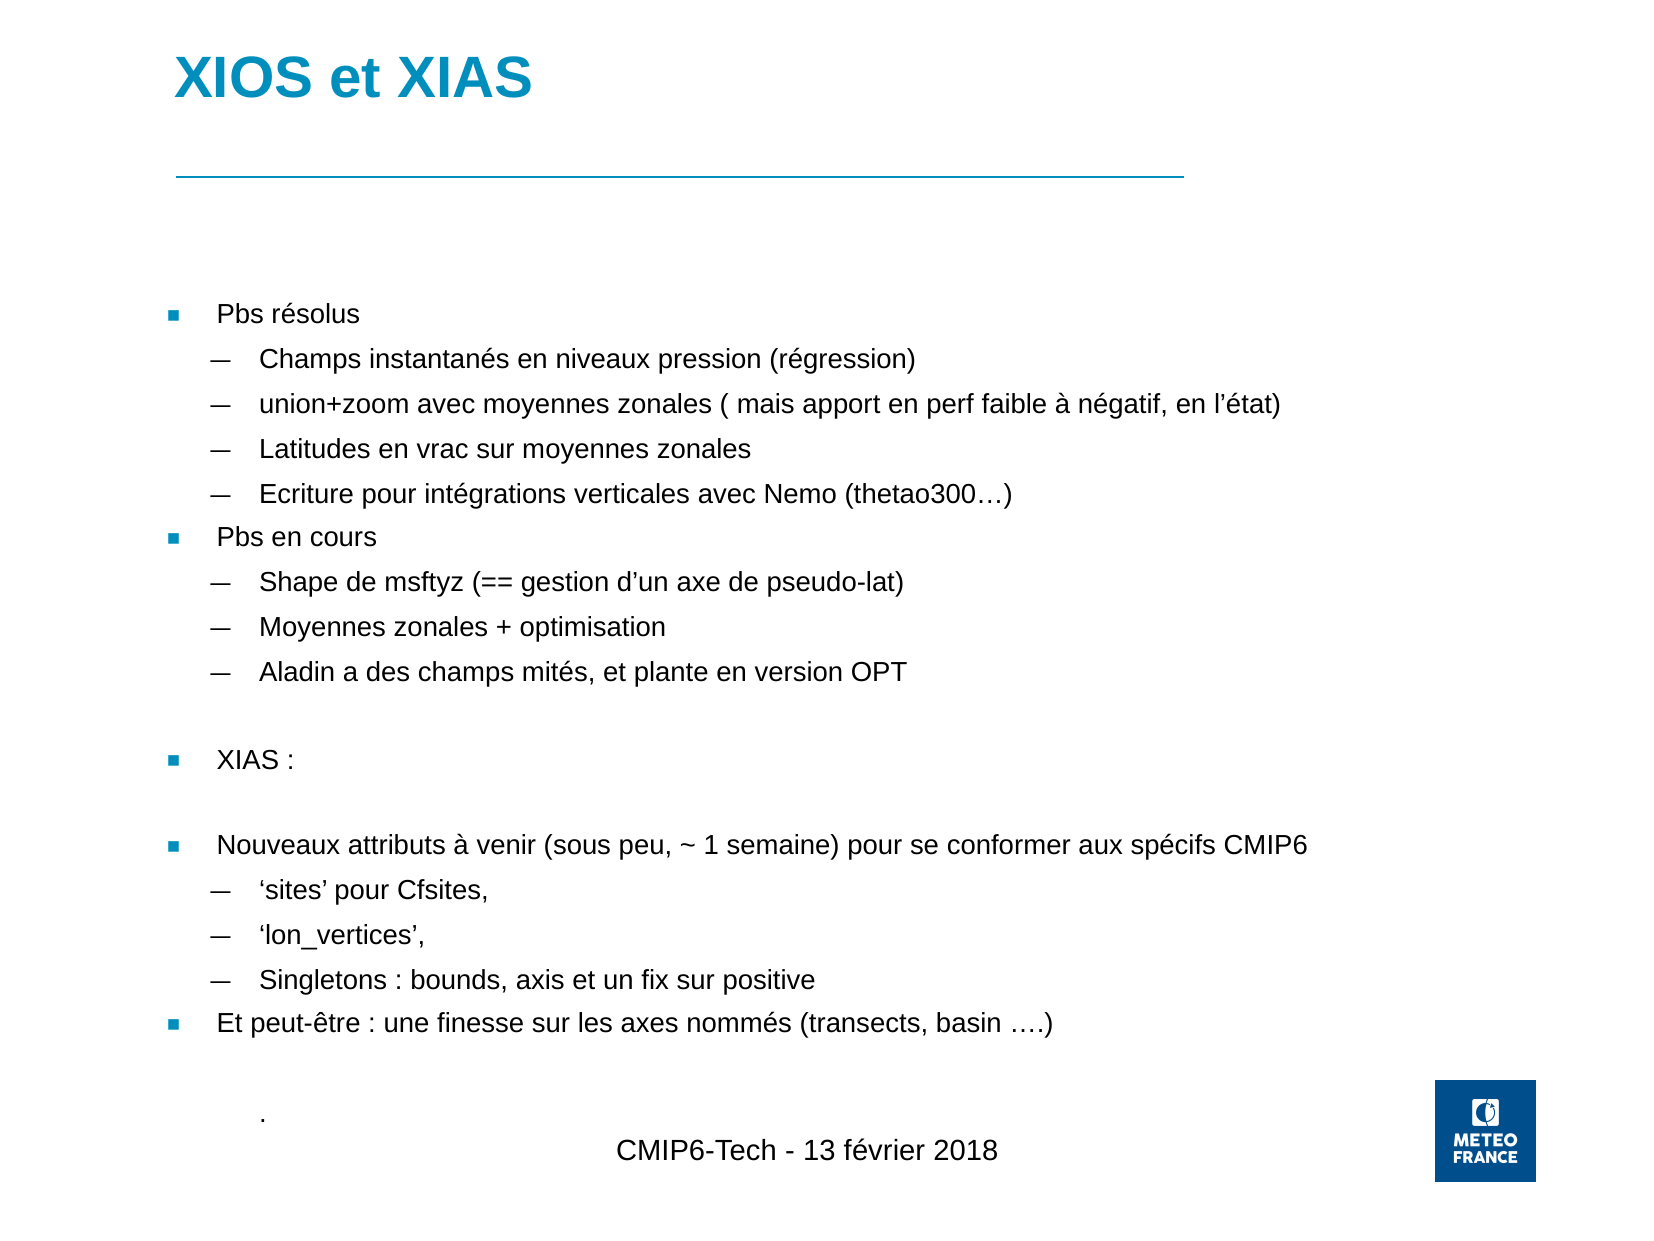

# XIOS et XIAS
Pbs résolus
Champs instantanés en niveaux pression (régression)
union+zoom avec moyennes zonales ( mais apport en perf faible à négatif, en l’état)
Latitudes en vrac sur moyennes zonales
Ecriture pour intégrations verticales avec Nemo (thetao300…)
Pbs en cours
Shape de msftyz (== gestion d’un axe de pseudo-lat)
Moyennes zonales + optimisation
Aladin a des champs mités, et plante en version OPT
XIAS :
Nouveaux attributs à venir (sous peu, ~ 1 semaine) pour se conformer aux spécifs CMIP6
‘sites’ pour Cfsites,
‘lon_vertices’,
Singletons : bounds, axis et un fix sur positive
Et peut-être : une finesse sur les axes nommés (transects, basin ….)
.
CMIP6-Tech - 13 février 2018